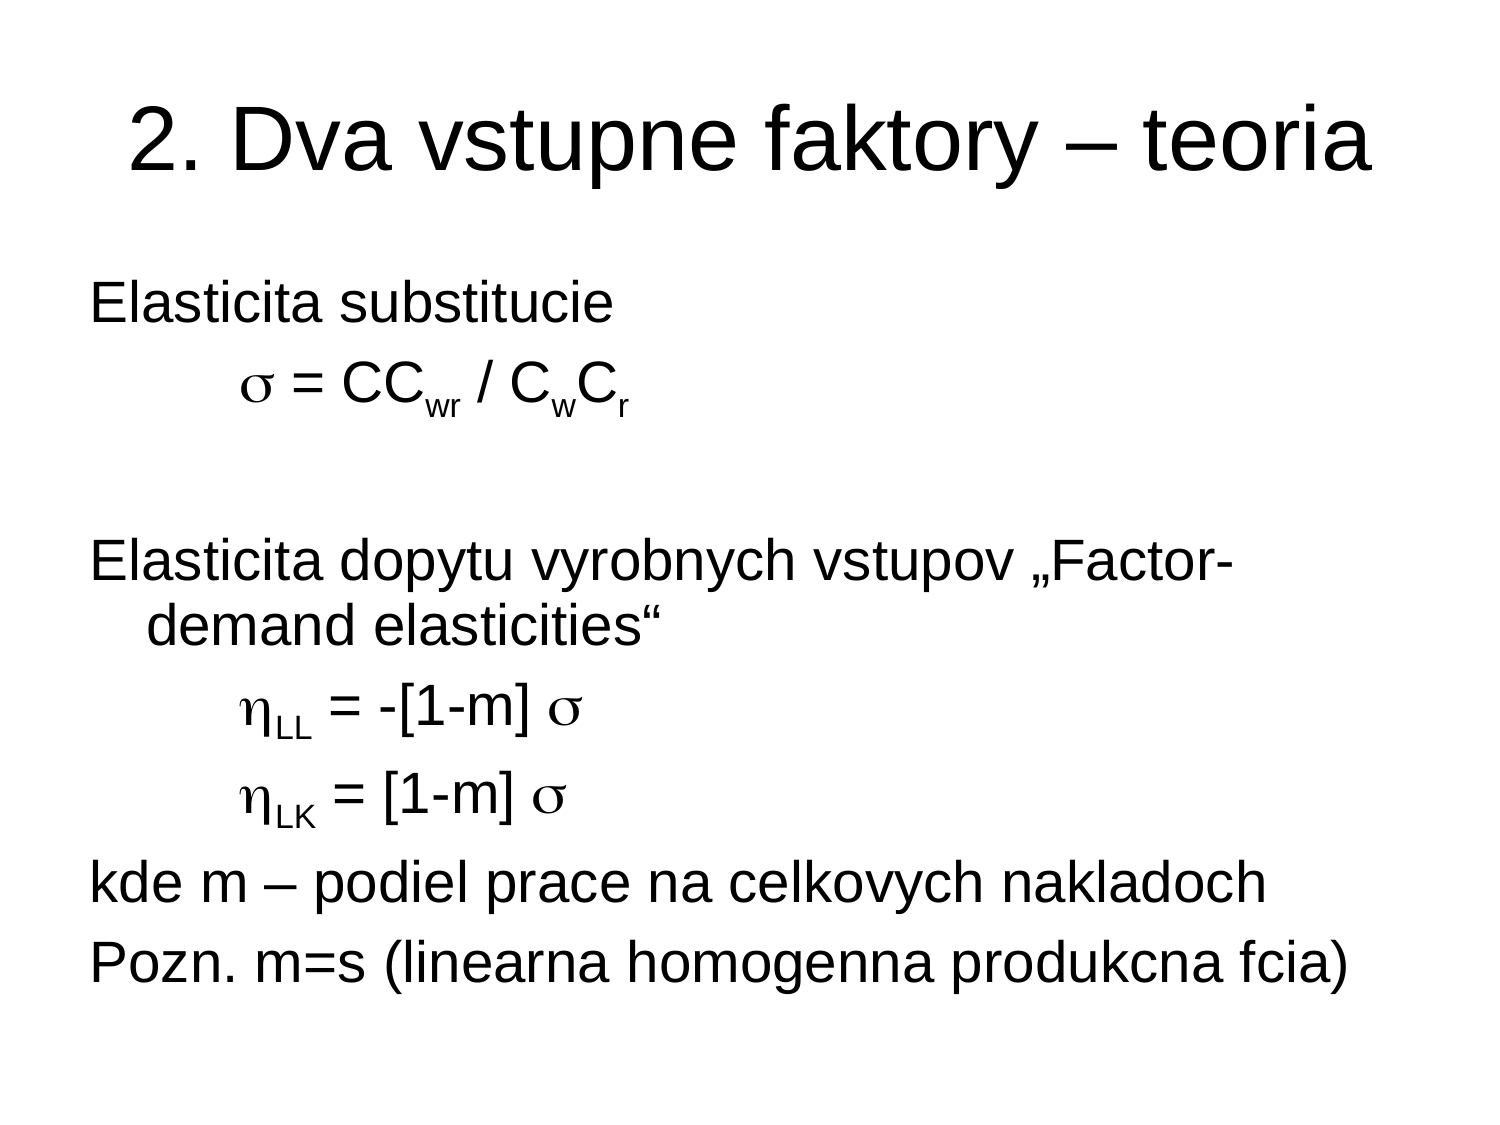

# 2. Dva vstupne faktory – teoria
Elasticita substitucie
		 = CCwr / CwCr
Elasticita dopytu vyrobnych vstupov „Factor-demand elasticities“
		LL = -[1-m] 
		LK = [1-m] 
kde m – podiel prace na celkovych nakladoch
Pozn. m=s (linearna homogenna produkcna fcia)